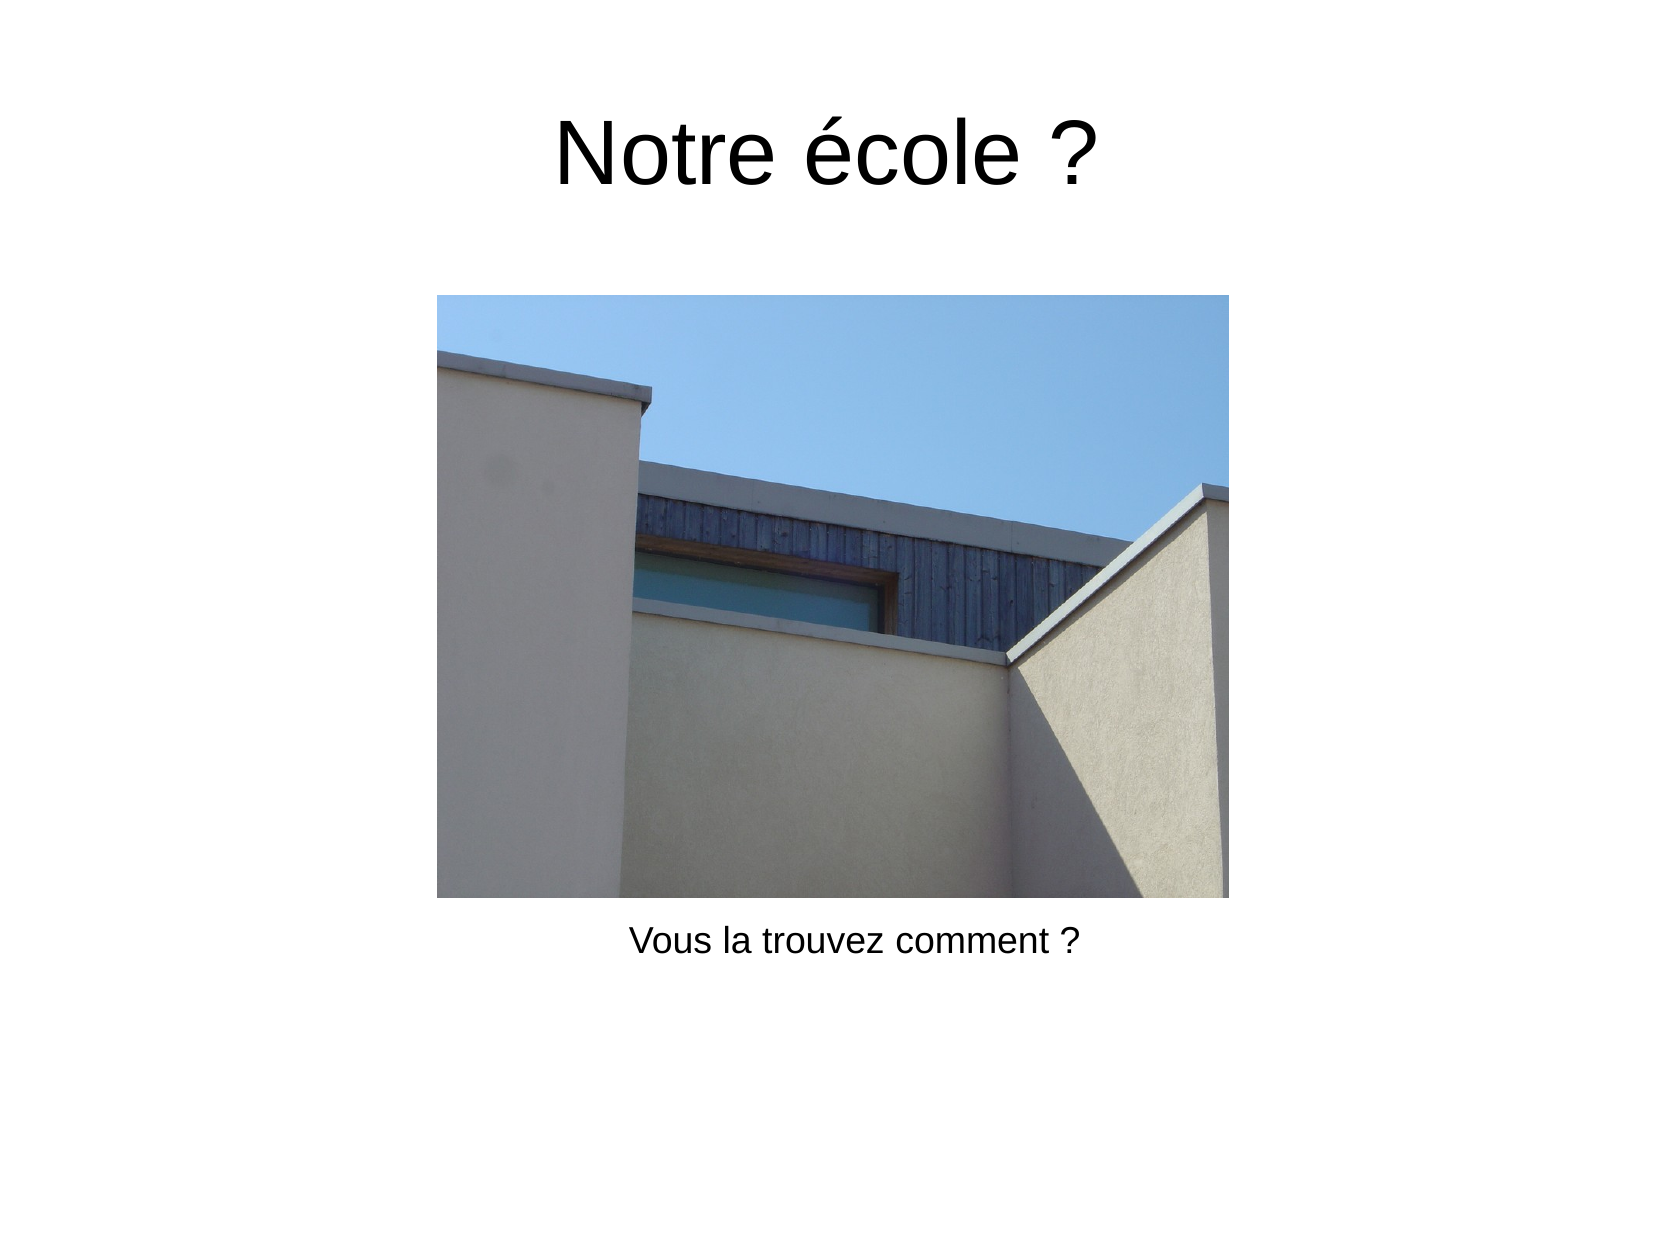

# Notre école ?
Vous la trouvez comment ?